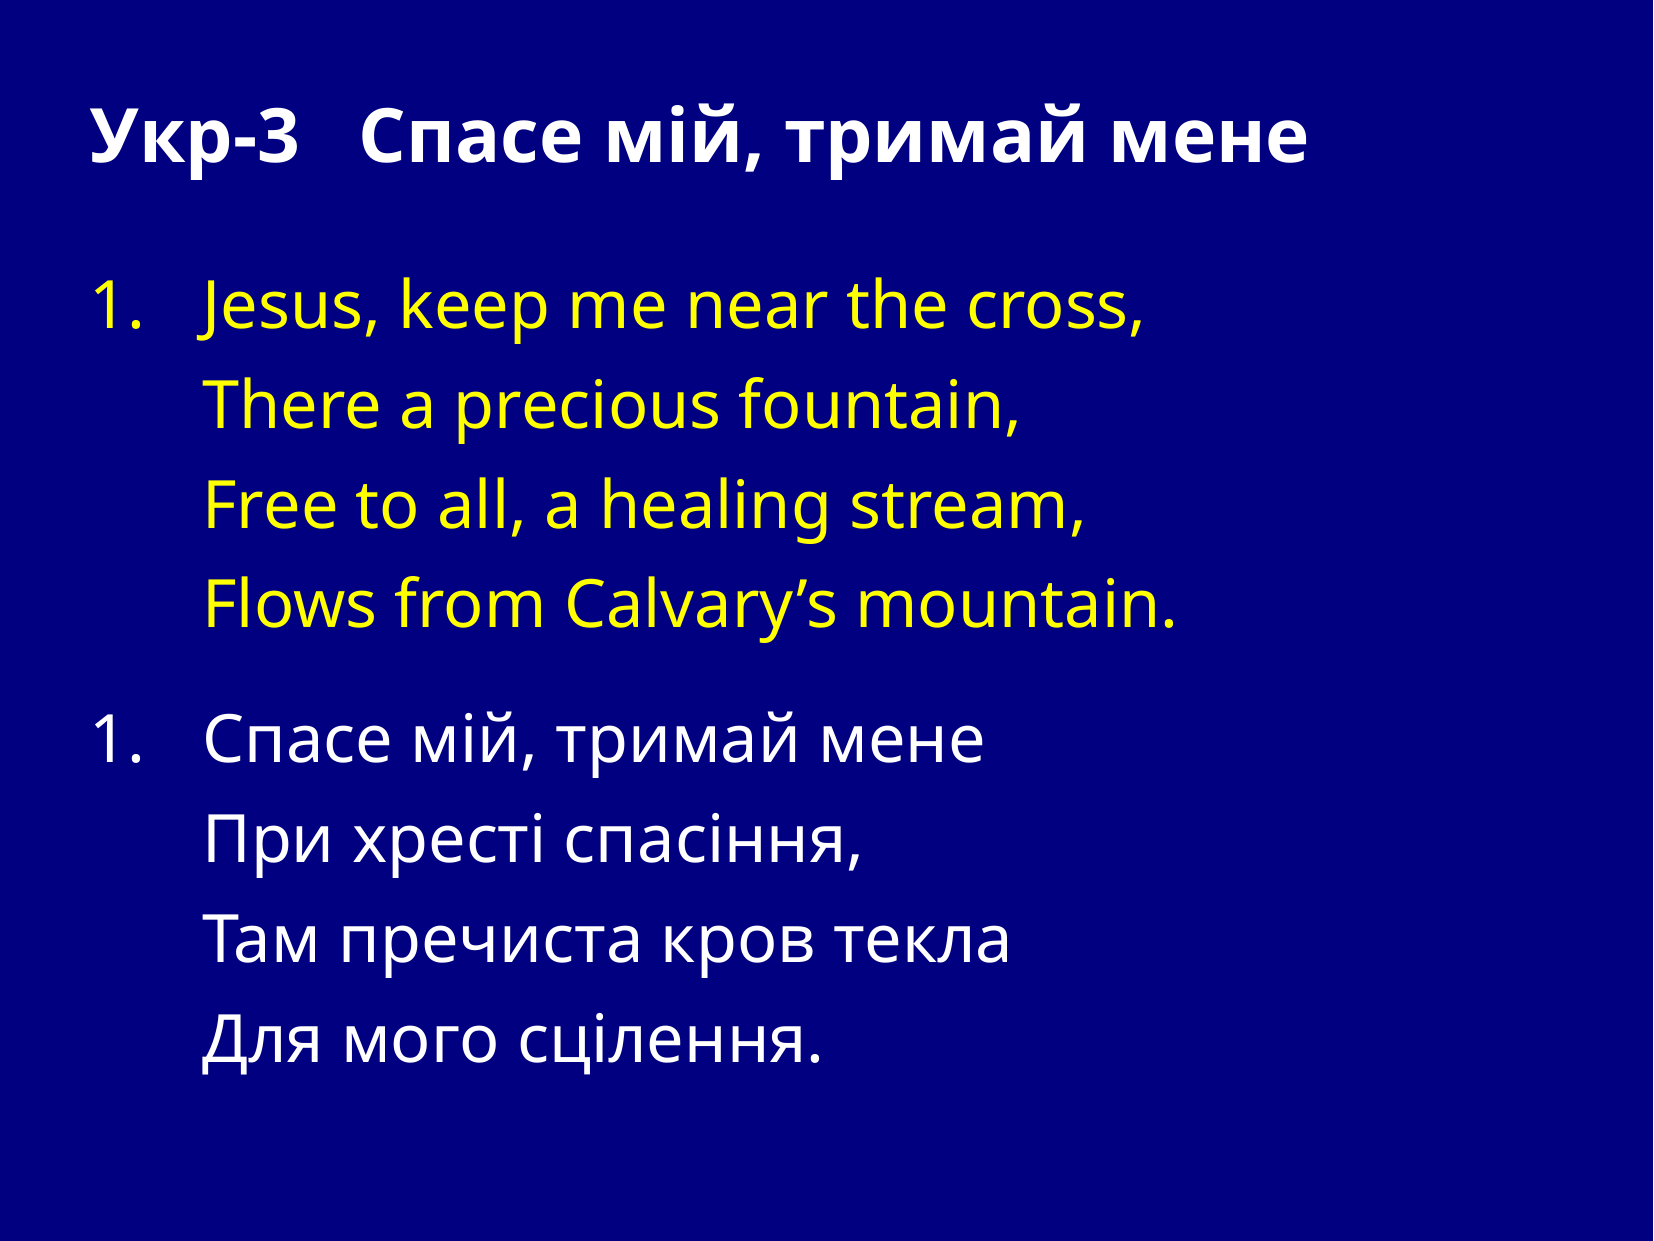

Укр-3 Спасе мій, тримай мене
1.	Jesus, keep me near the cross,
	There a precious fountain,
	Free to all, a healing stream,
	Flows from Calvary’s mountain.
1.	Спасе мій, тримай мене
	При хресті спасіння,
	Там пречиста кров текла
	Для мого сцілення.